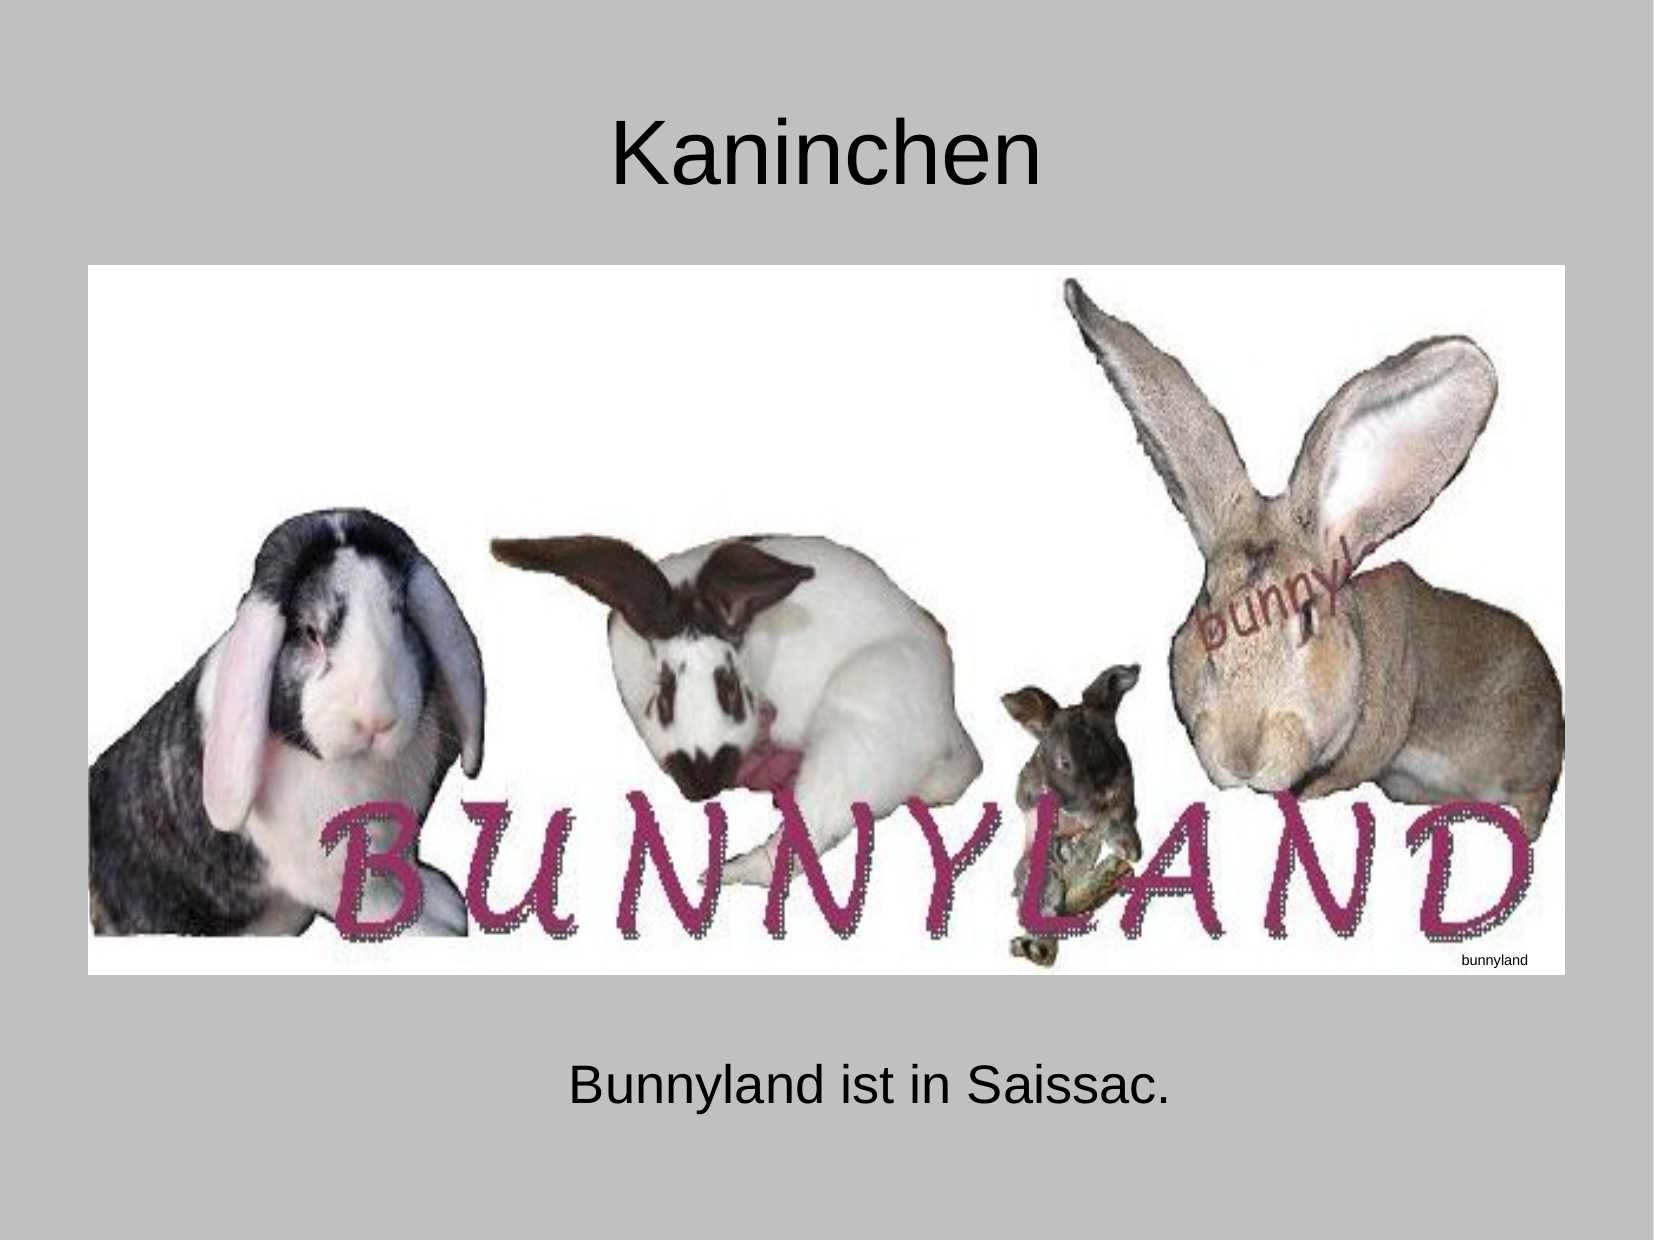

# Kaninchen
bunnyland
Bunnyland ist in Saissac.